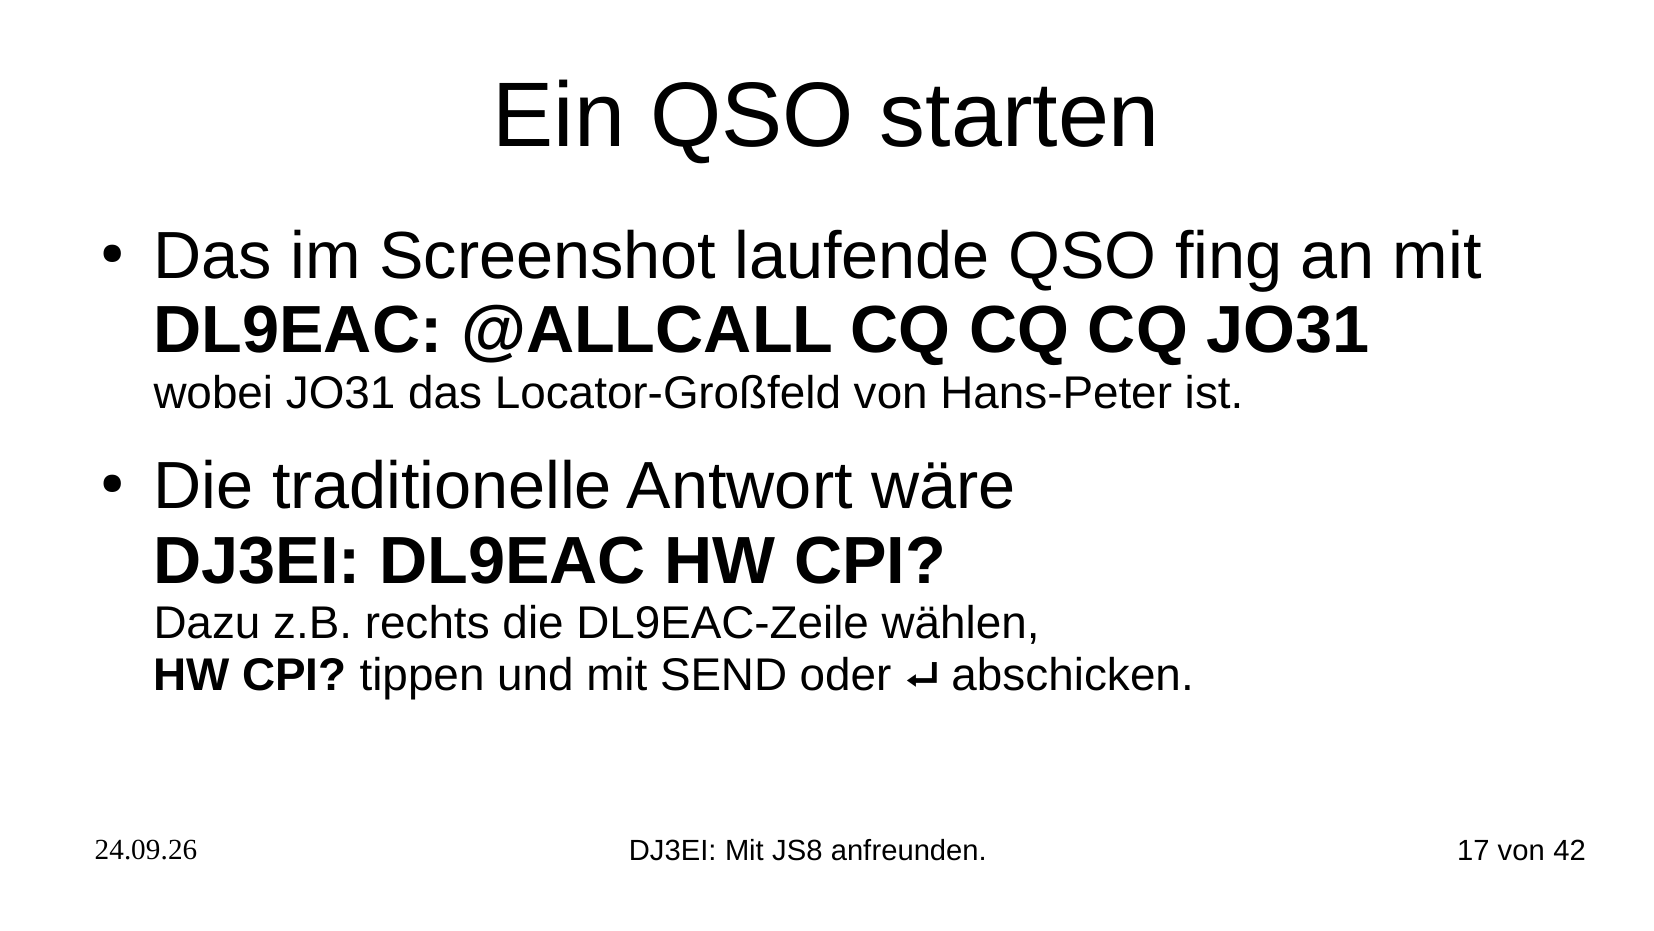

# Ein QSO starten
Das im Screenshot laufende QSO fing an mit
DL9EAC: @ALLCALL CQ CQ CQ JO31
wobei JO31 das Locator-Großfeld von Hans-Peter ist.
Die traditionelle Antwort wäre
DJ3EI: DL9EAC HW CPI?
Dazu z.B. rechts die DL9EAC-Zeile wählen,
HW CPI? tippen und mit SEND oder ⮠ abschicken.
17